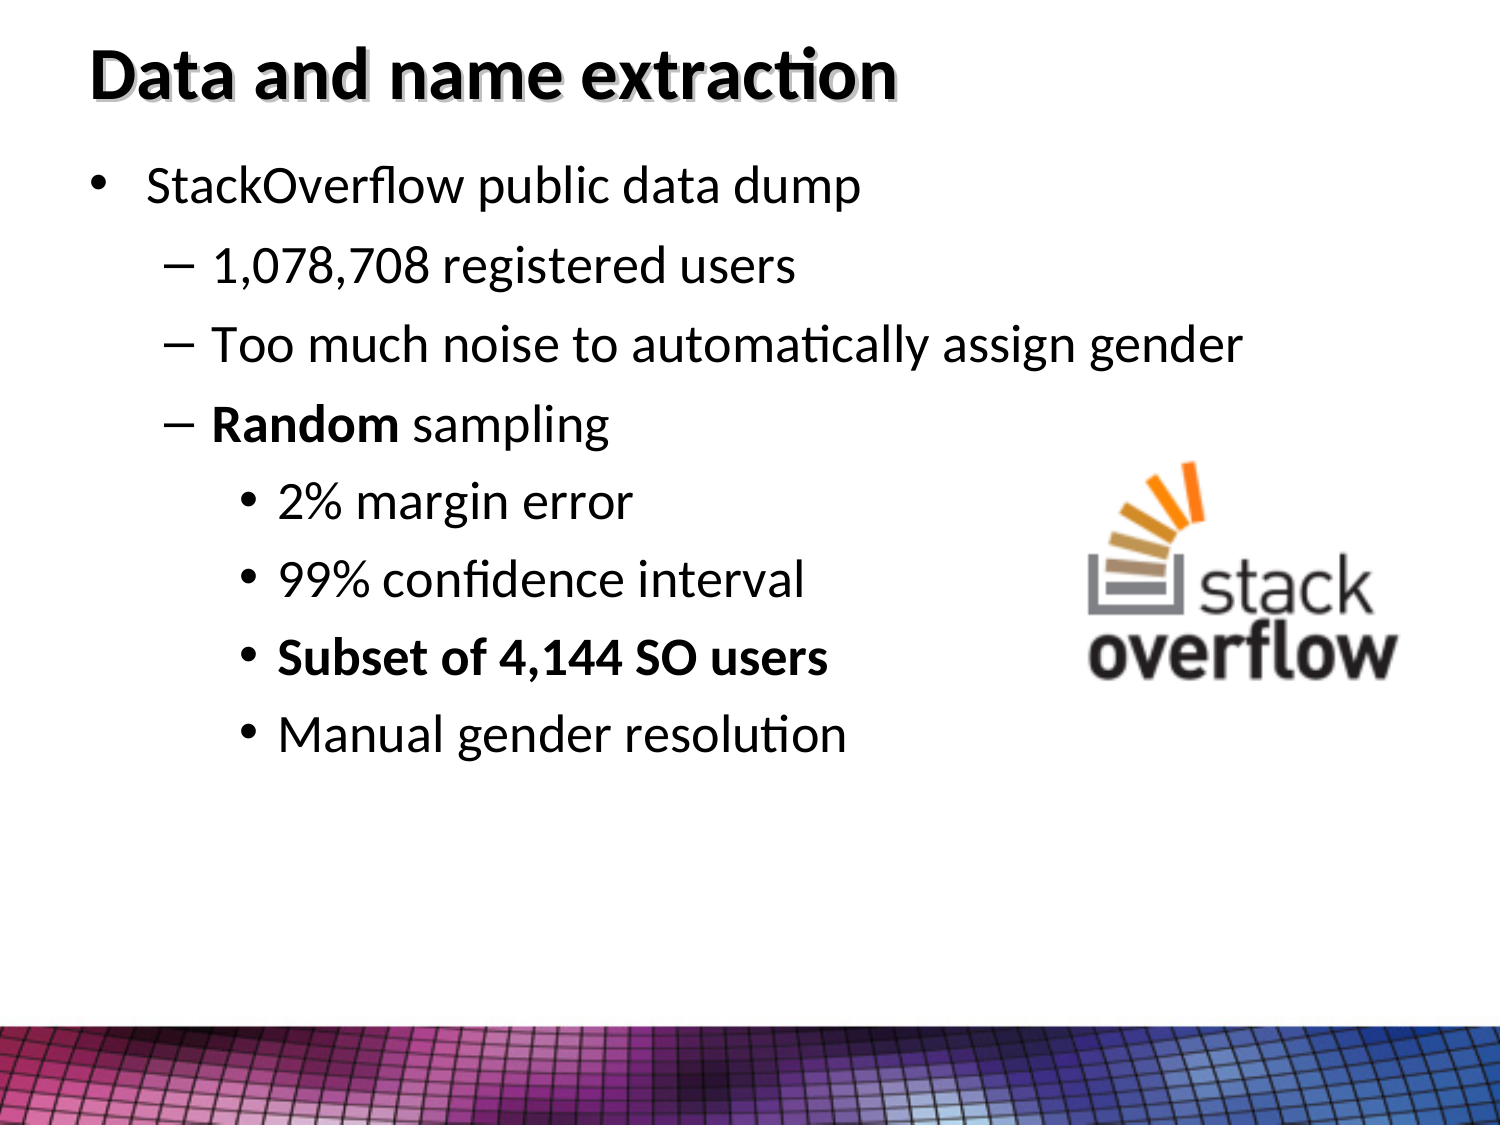

# Data and name extraction
StackOverflow public data dump
1,078,708 registered users
Too much noise to automatically assign gender
Random sampling
2% margin error
99% confidence interval
Subset of 4,144 SO users
Manual gender resolution